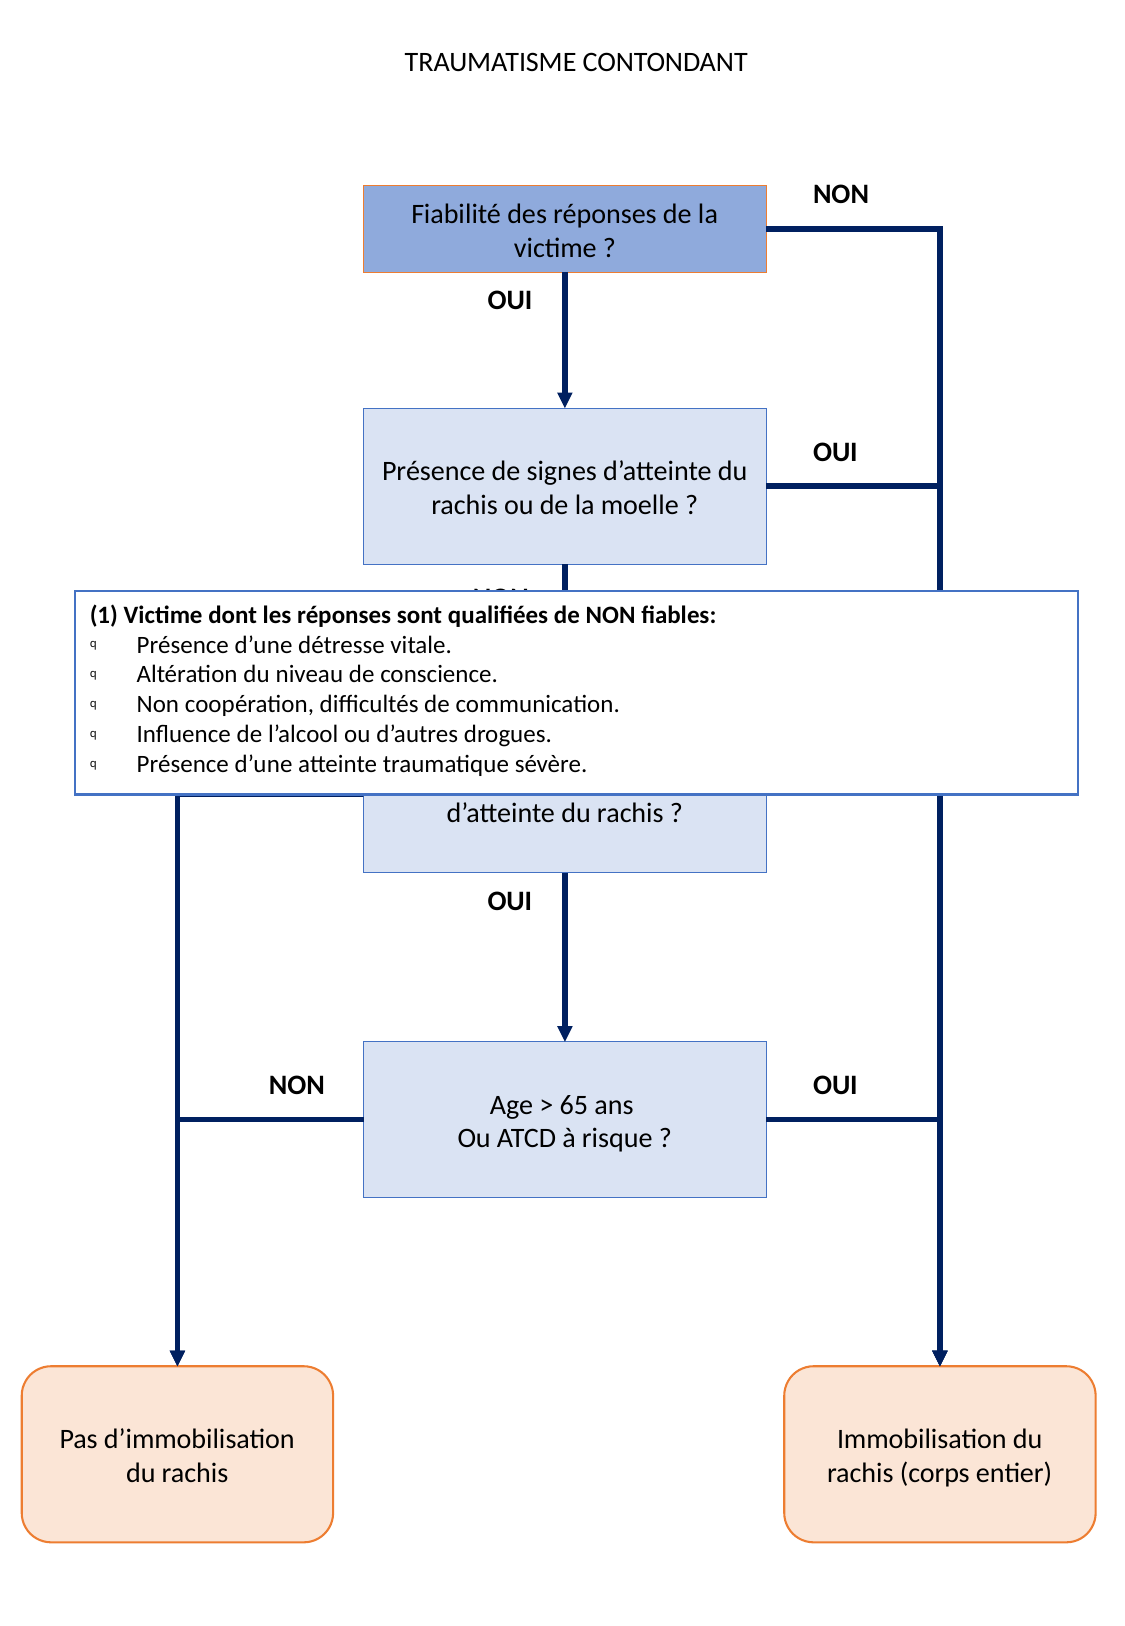

TRAUMATISME CONTONDANT
NON
Fiabilité des réponses de la victime ?
OUI
Présence de signes d’atteinte du rachis ou de la moelle ?
OUI
NON
(1) Victime dont les réponses sont qualifiées de NON fiables:
Présence d’une détresse vitale.
Altération du niveau de conscience.
Non coopération, difficultés de communication.
Influence de l’alcool ou d’autres drogues.
Présence d’une atteinte traumatique sévère.
Traumatisme à haut risque d’atteinte du rachis ?
NON
OUI
Age > 65 ans
Ou ATCD à risque ?
NON
OUI
Pas d’immobilisation du rachis
Immobilisation du rachis (corps entier)